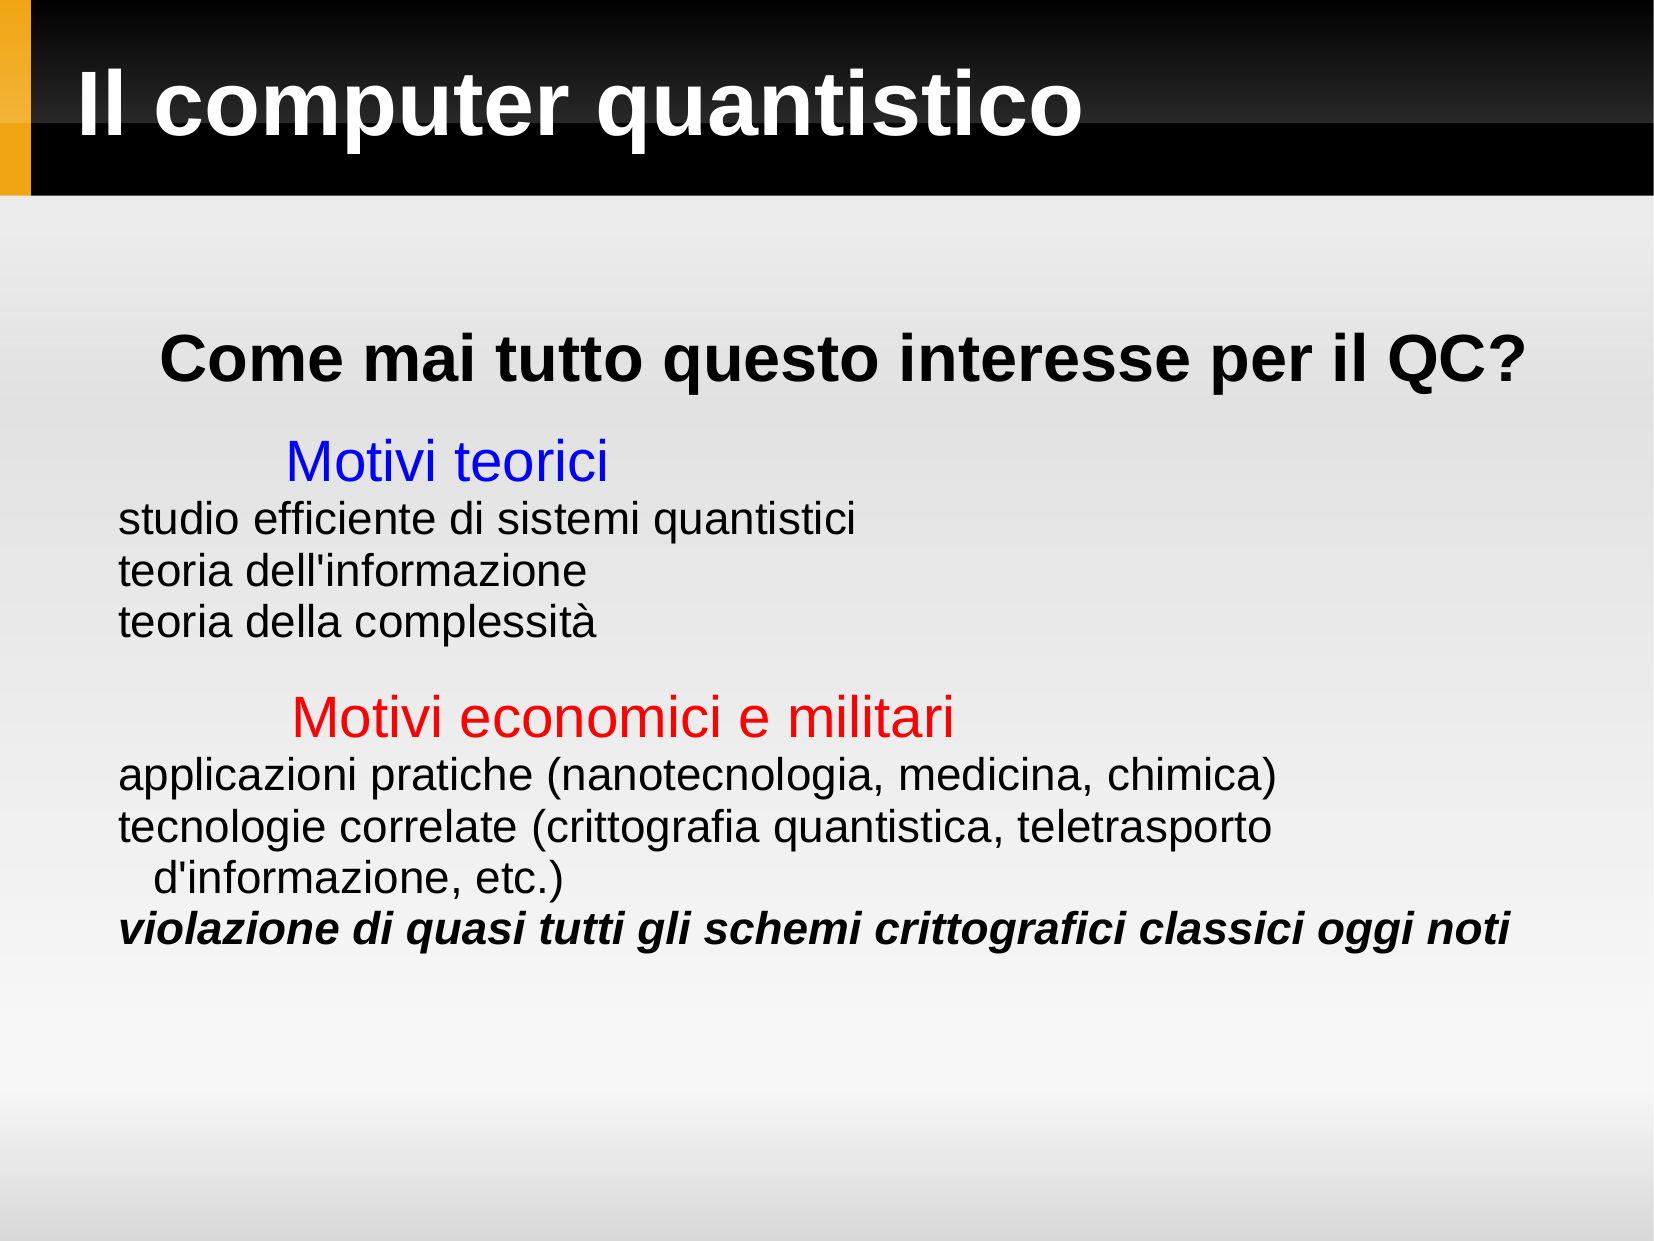

# Il computer quantistico
Come mai tutto questo interesse per il QC?
Motivi teorici
studio efficiente di sistemi quantistici
teoria dell'informazione
teoria della complessità
Motivi economici e militari
applicazioni pratiche (nanotecnologia, medicina, chimica)
tecnologie correlate (crittografia quantistica, teletrasporto d'informazione, etc.)
violazione di quasi tutti gli schemi crittografici classici oggi noti